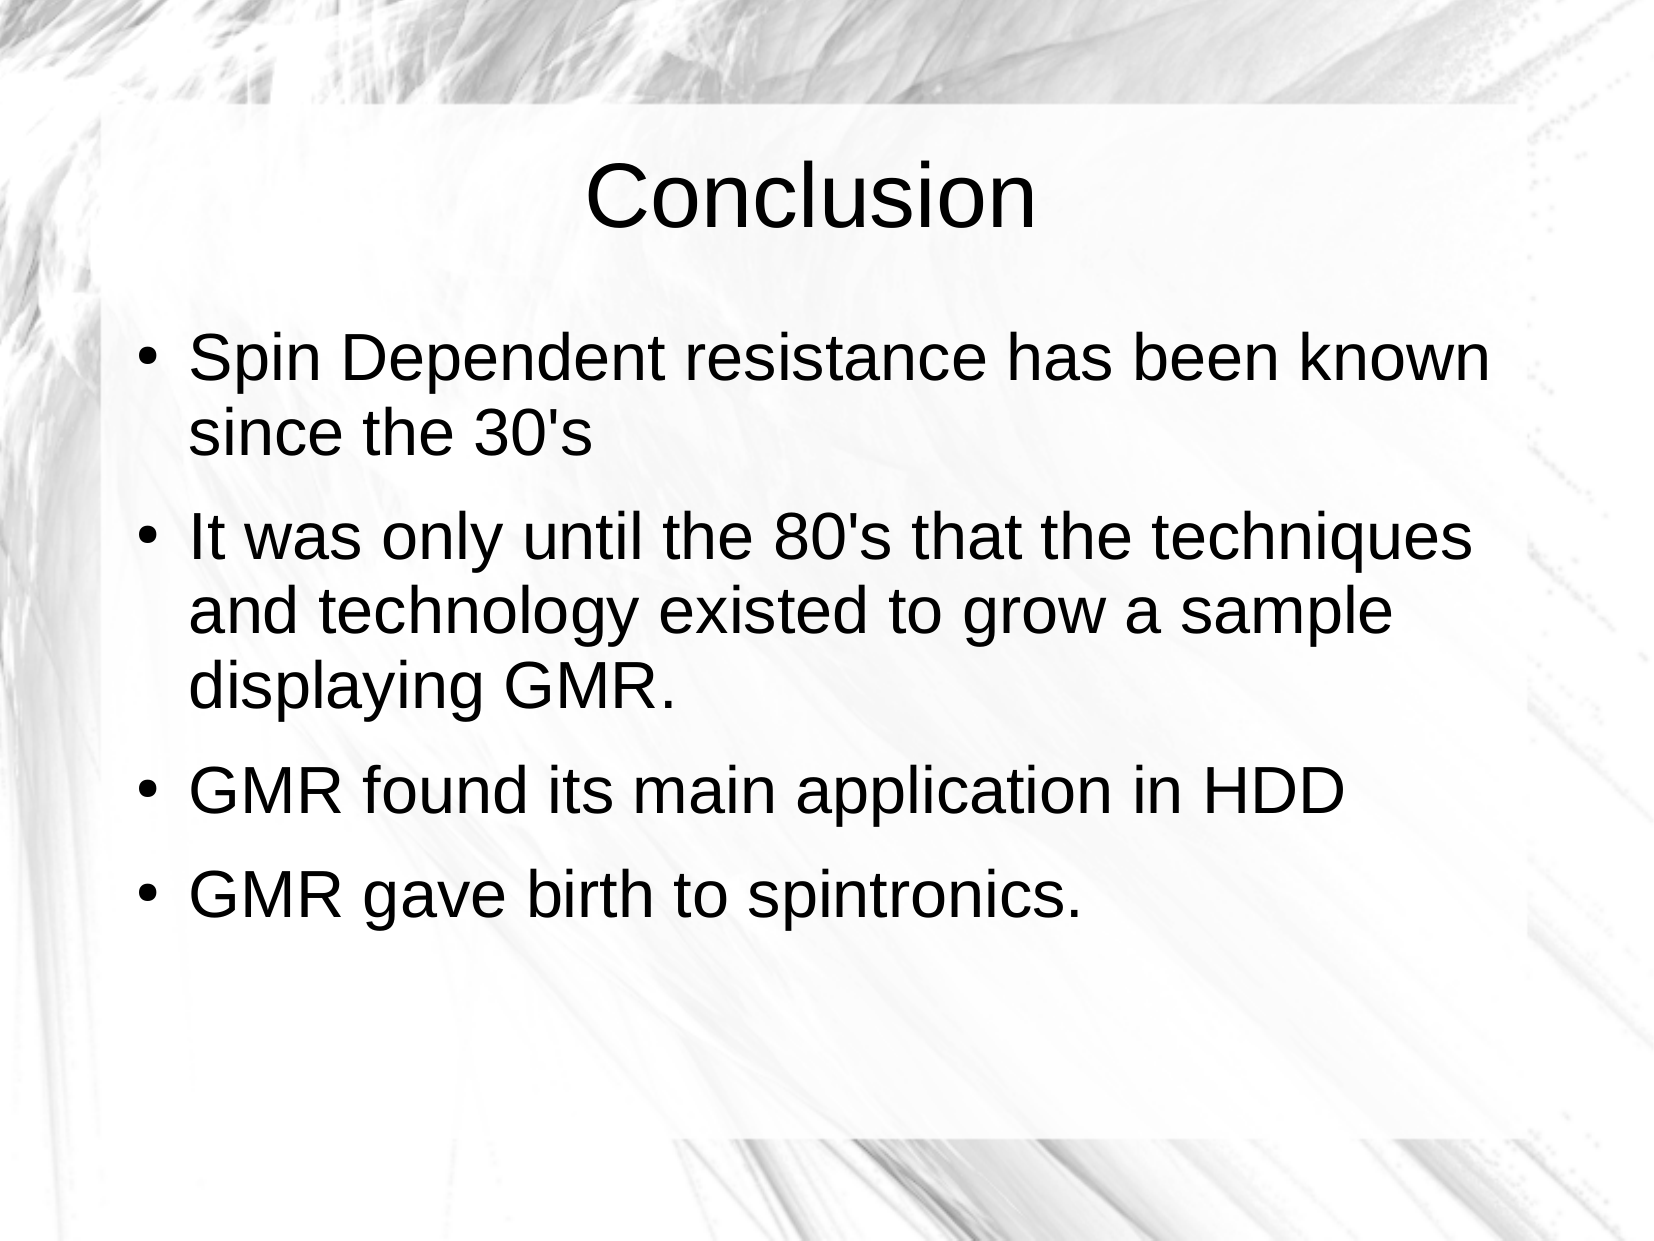

# Conclusion
Spin Dependent resistance has been known since the 30's
It was only until the 80's that the techniques and technology existed to grow a sample displaying GMR.
GMR found its main application in HDD
GMR gave birth to spintronics.